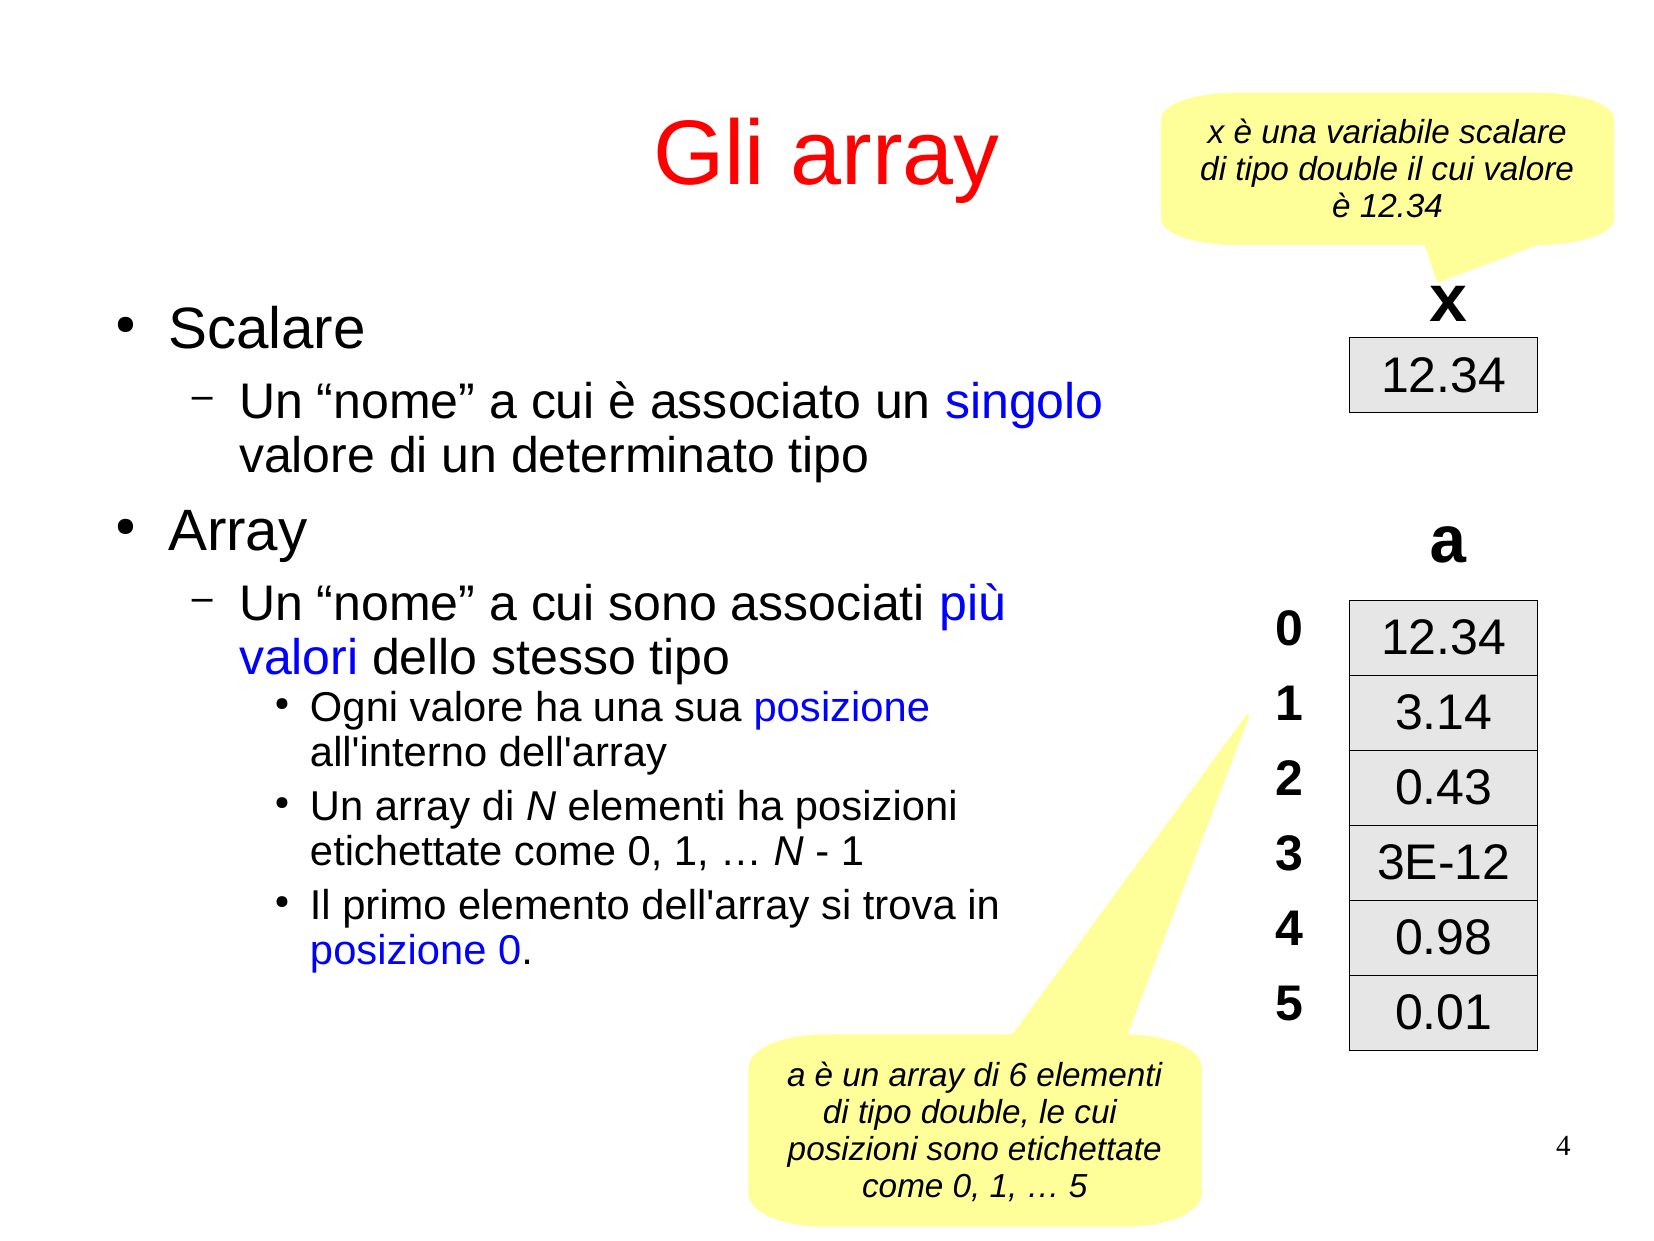

# Gli array
x è una variabile scalare di tipo double il cui valore è 12.34
x
Scalare
Un “nome” a cui è associato un singolo valore di un determinato tipo
Array
Un “nome” a cui sono associati più valori dello stesso tipo
Ogni valore ha una sua posizione all'interno dell'array
Un array di N elementi ha posizioni etichettate come 0, 1, … N - 1
Il primo elemento dell'array si trova in posizione 0.
12.34
a
0
12.34
1
3.14
2
0.43
3
3E-12
4
0.98
5
0.01
a è un array di 6 elementi di tipo double, le cui posizioni sono etichettate come 0, 1, … 5
Array
4